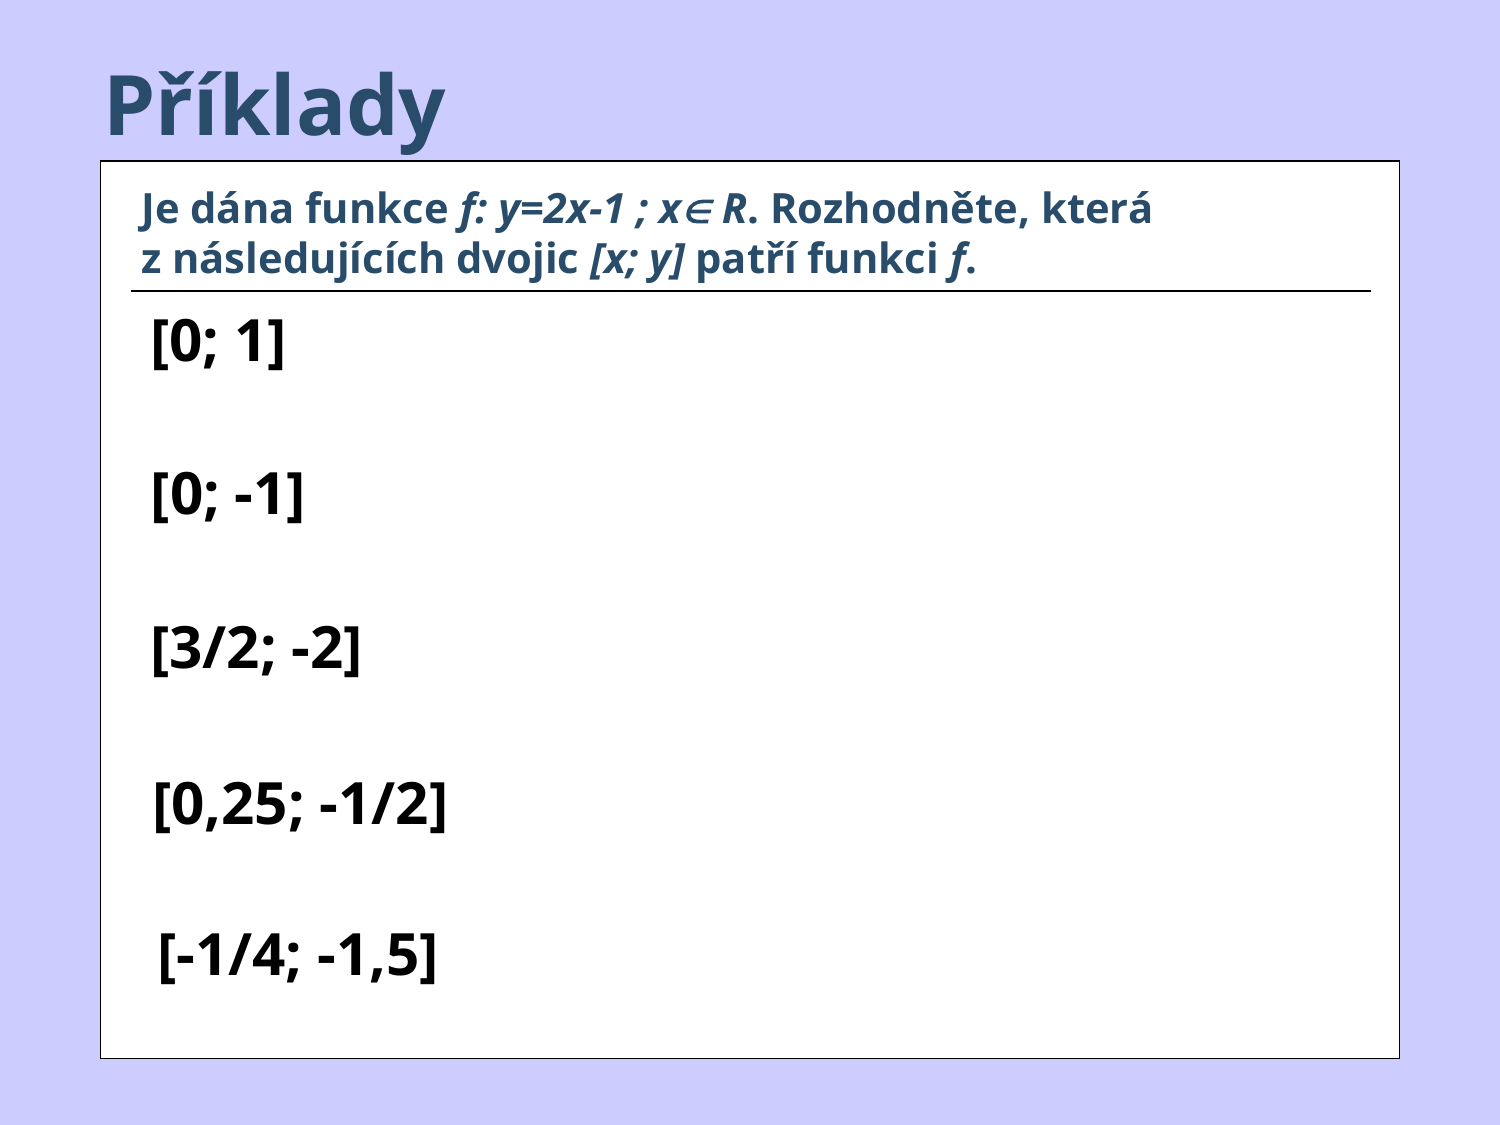

# Příklady
Je dána funkce f: y=2x-1 ; x R. Rozhodněte, která
z následujících dvojic [x; y] patří funkci f.
[0; 1]
[0; -1]
[3/2; -2]
[0,25; -1/2]
[-1/4; -1,5]